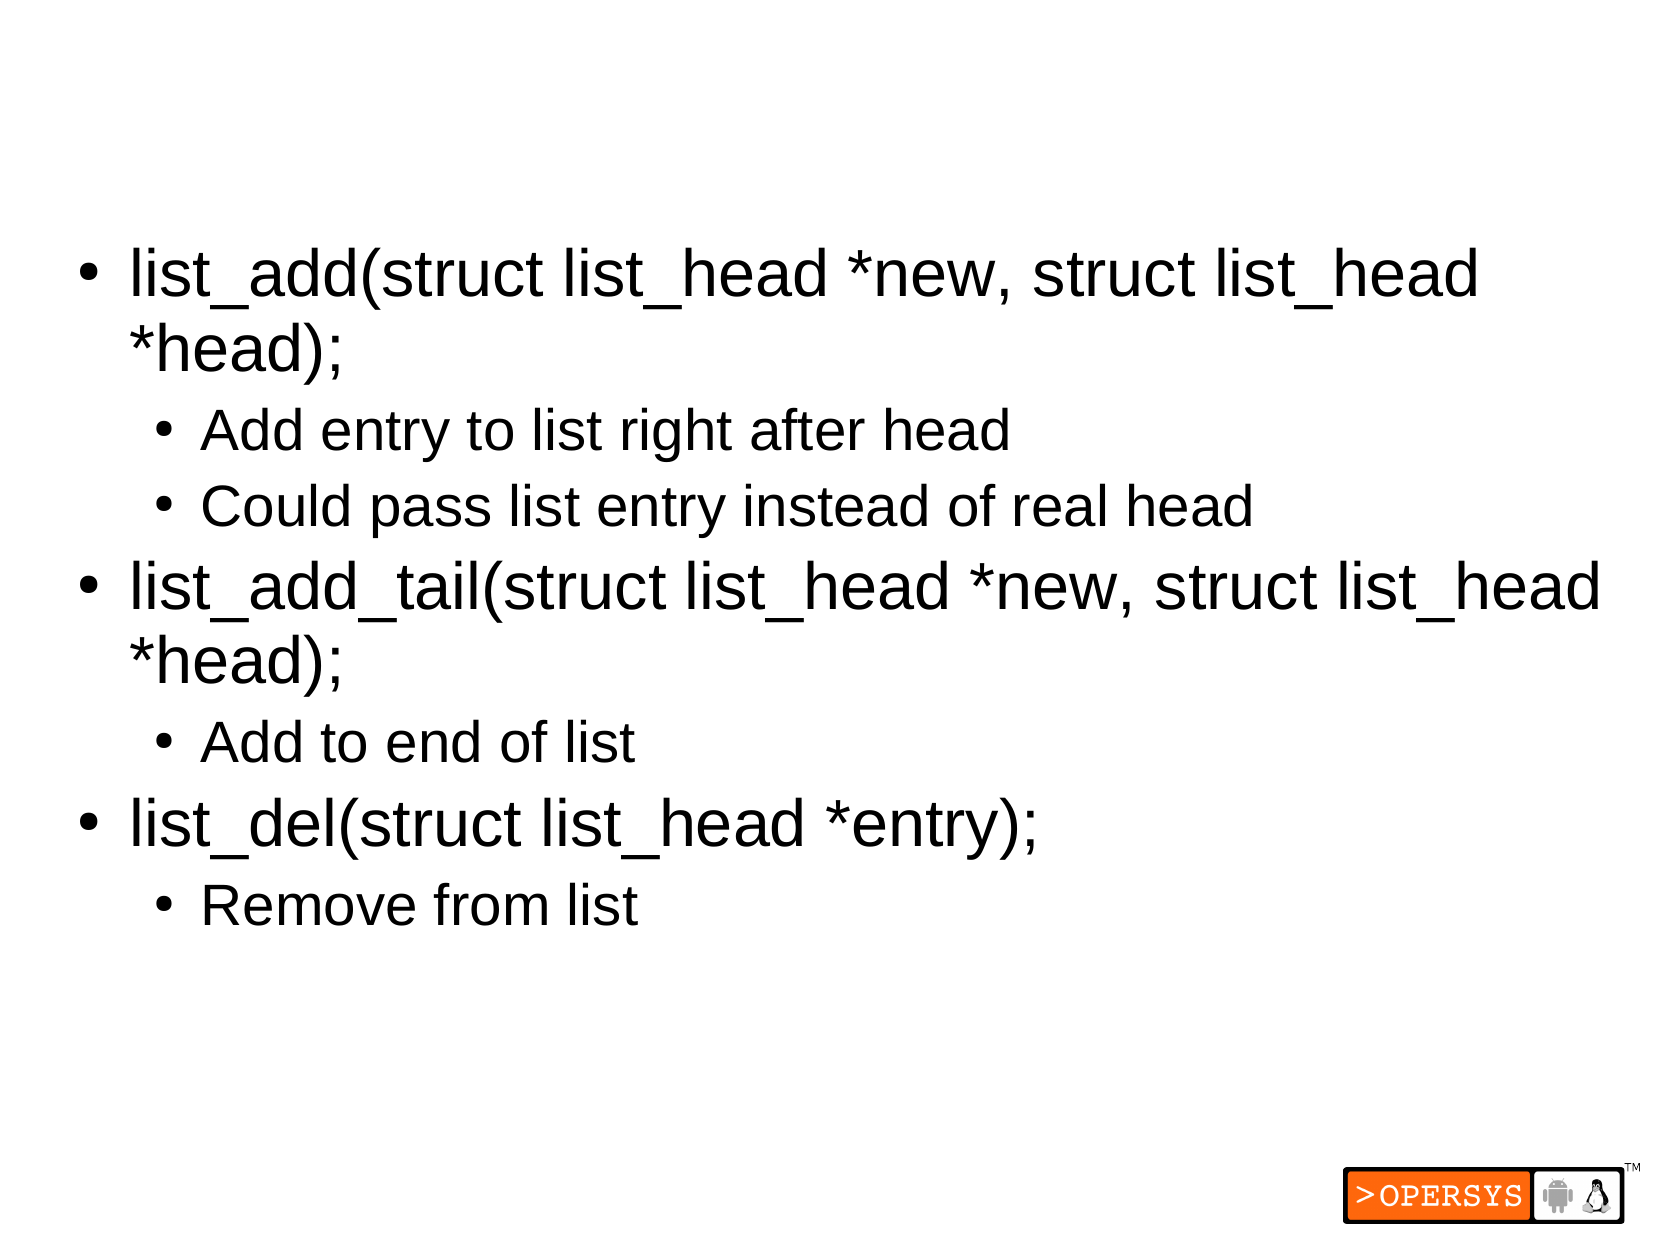

# list_add(struct list_head *new, struct list_head *head);
Add entry to list right after head
Could pass list entry instead of real head
list_add_tail(struct list_head *new, struct list_head *head);
Add to end of list
list_del(struct list_head *entry);
Remove from list